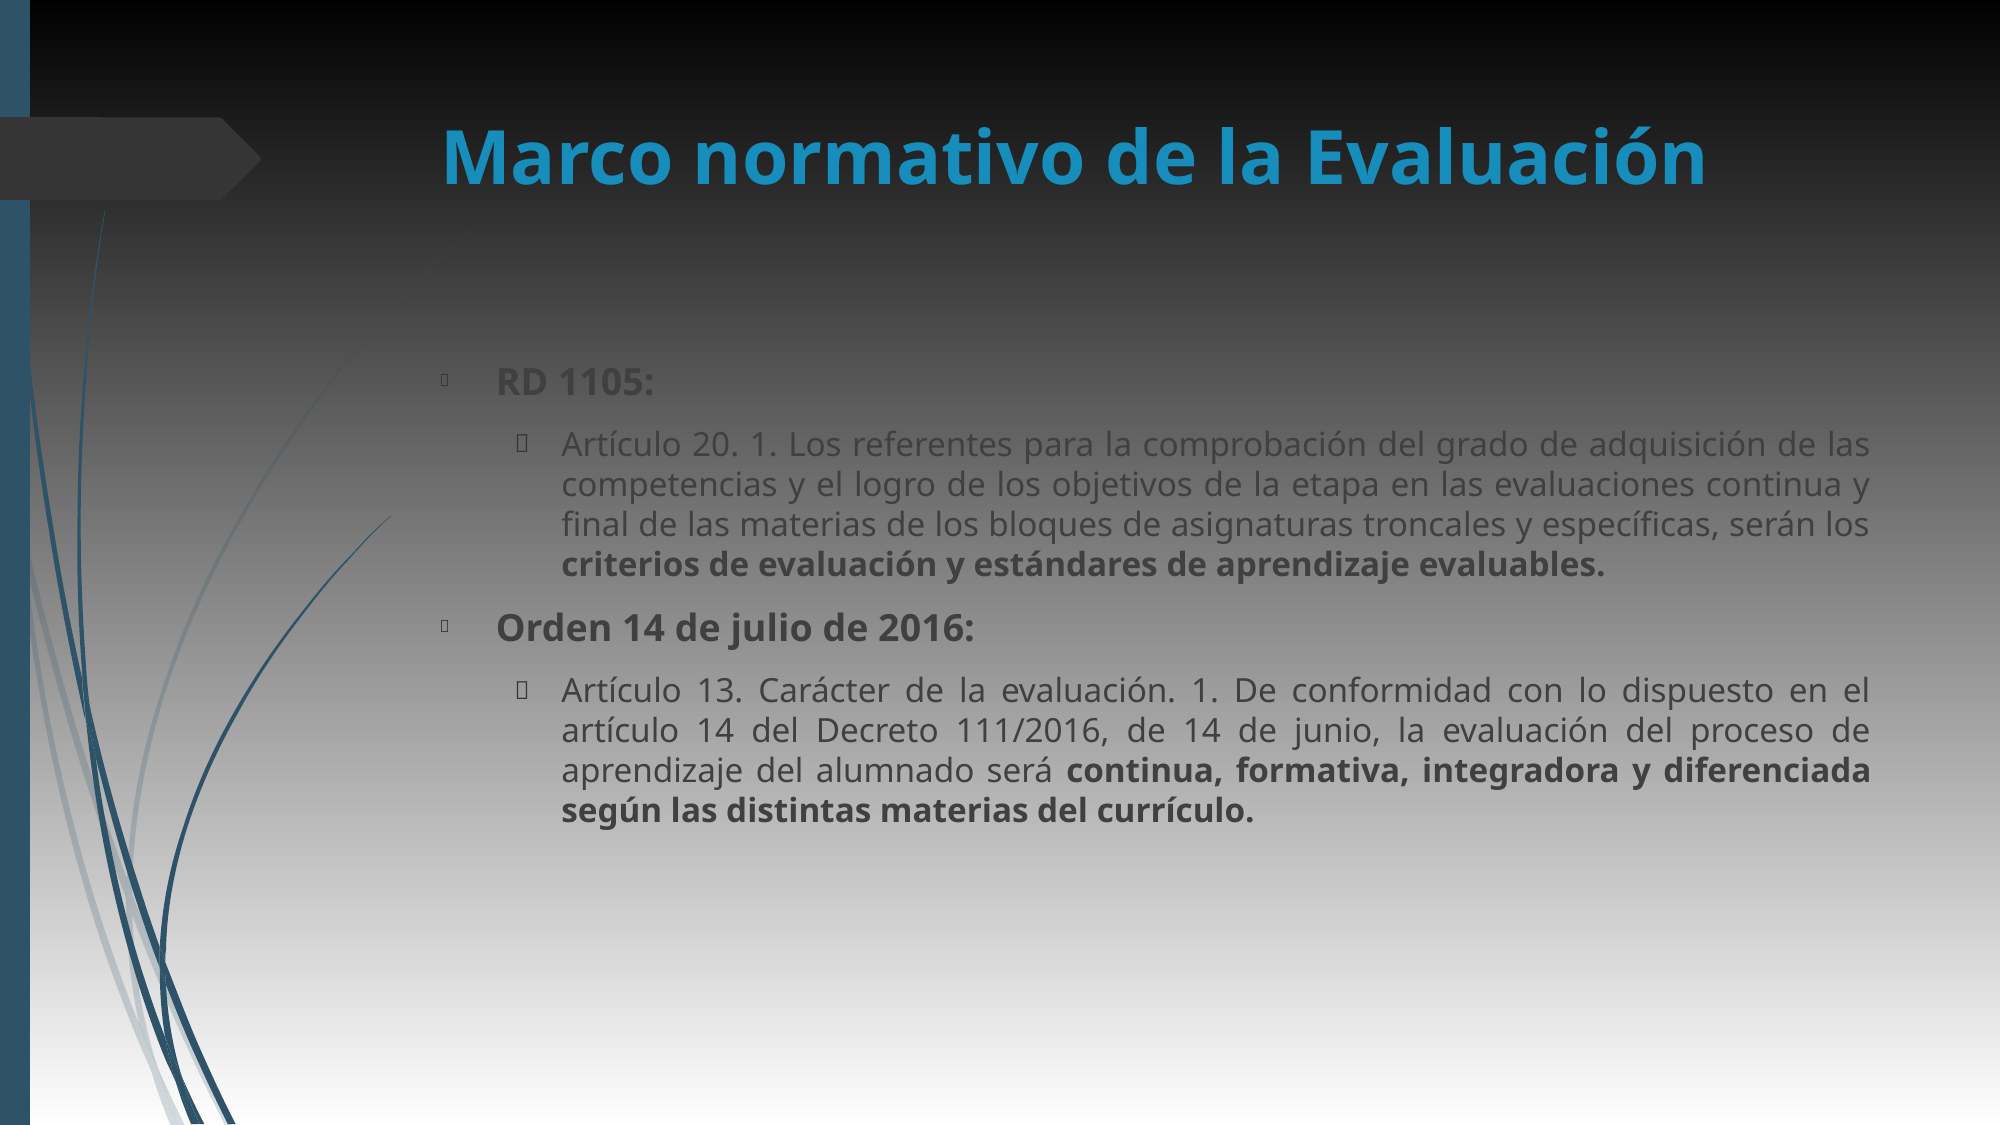

# Marco normativo de la Evaluación
RD 1105:
Artículo 20. 1. Los referentes para la comprobación del grado de adquisición de las competencias y el logro de los objetivos de la etapa en las evaluaciones continua y final de las materias de los bloques de asignaturas troncales y específicas, serán los criterios de evaluación y estándares de aprendizaje evaluables.
Orden 14 de julio de 2016:
Artículo 13. Carácter de la evaluación. 1. De conformidad con lo dispuesto en el artículo 14 del Decreto 111/2016, de 14 de junio, la evaluación del proceso de aprendizaje del alumnado será continua, formativa, integradora y diferenciada según las distintas materias del currículo.